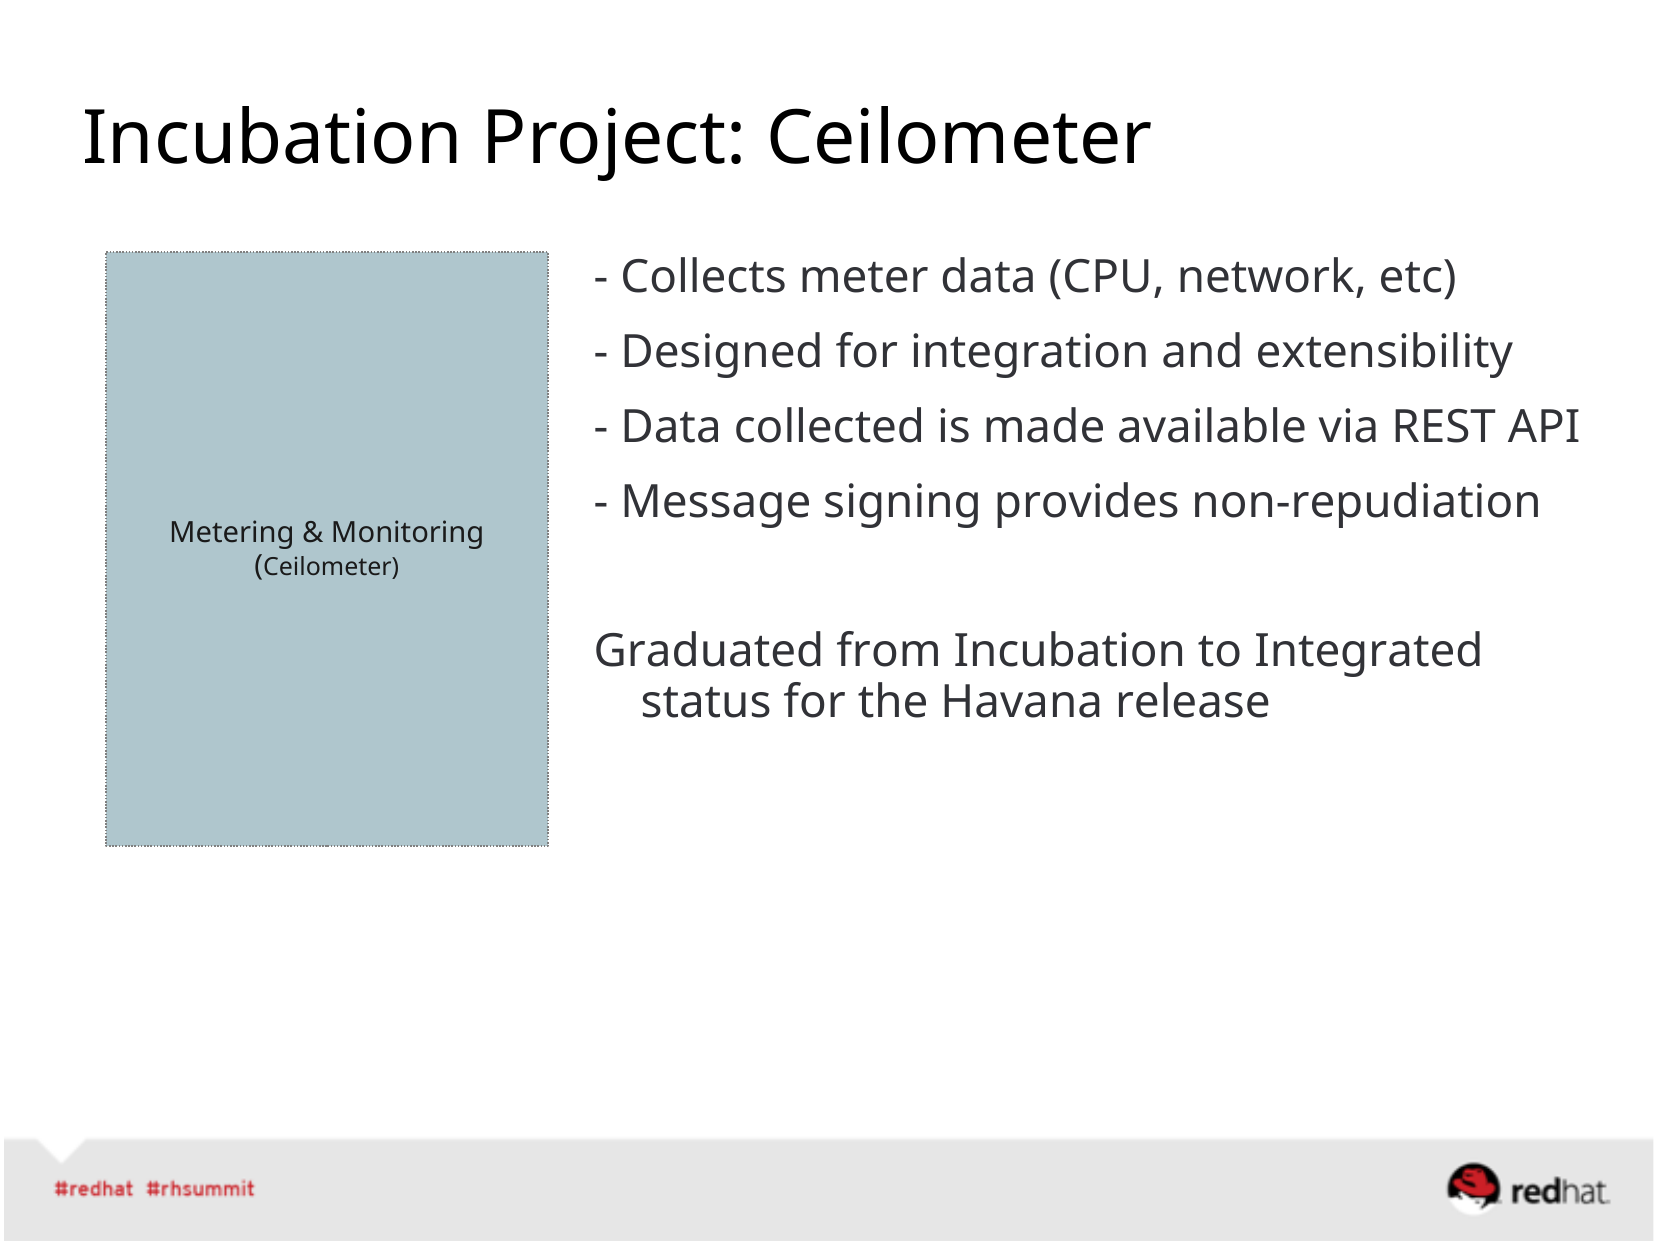

# Incubation Project: Ceilometer
Metering & Monitoring
(Ceilometer)
- Collects meter data (CPU, network, etc)
- Designed for integration and extensibility
- Data collected is made available via REST API
- Message signing provides non-repudiation
Graduated from Incubation to Integrated status for the Havana release